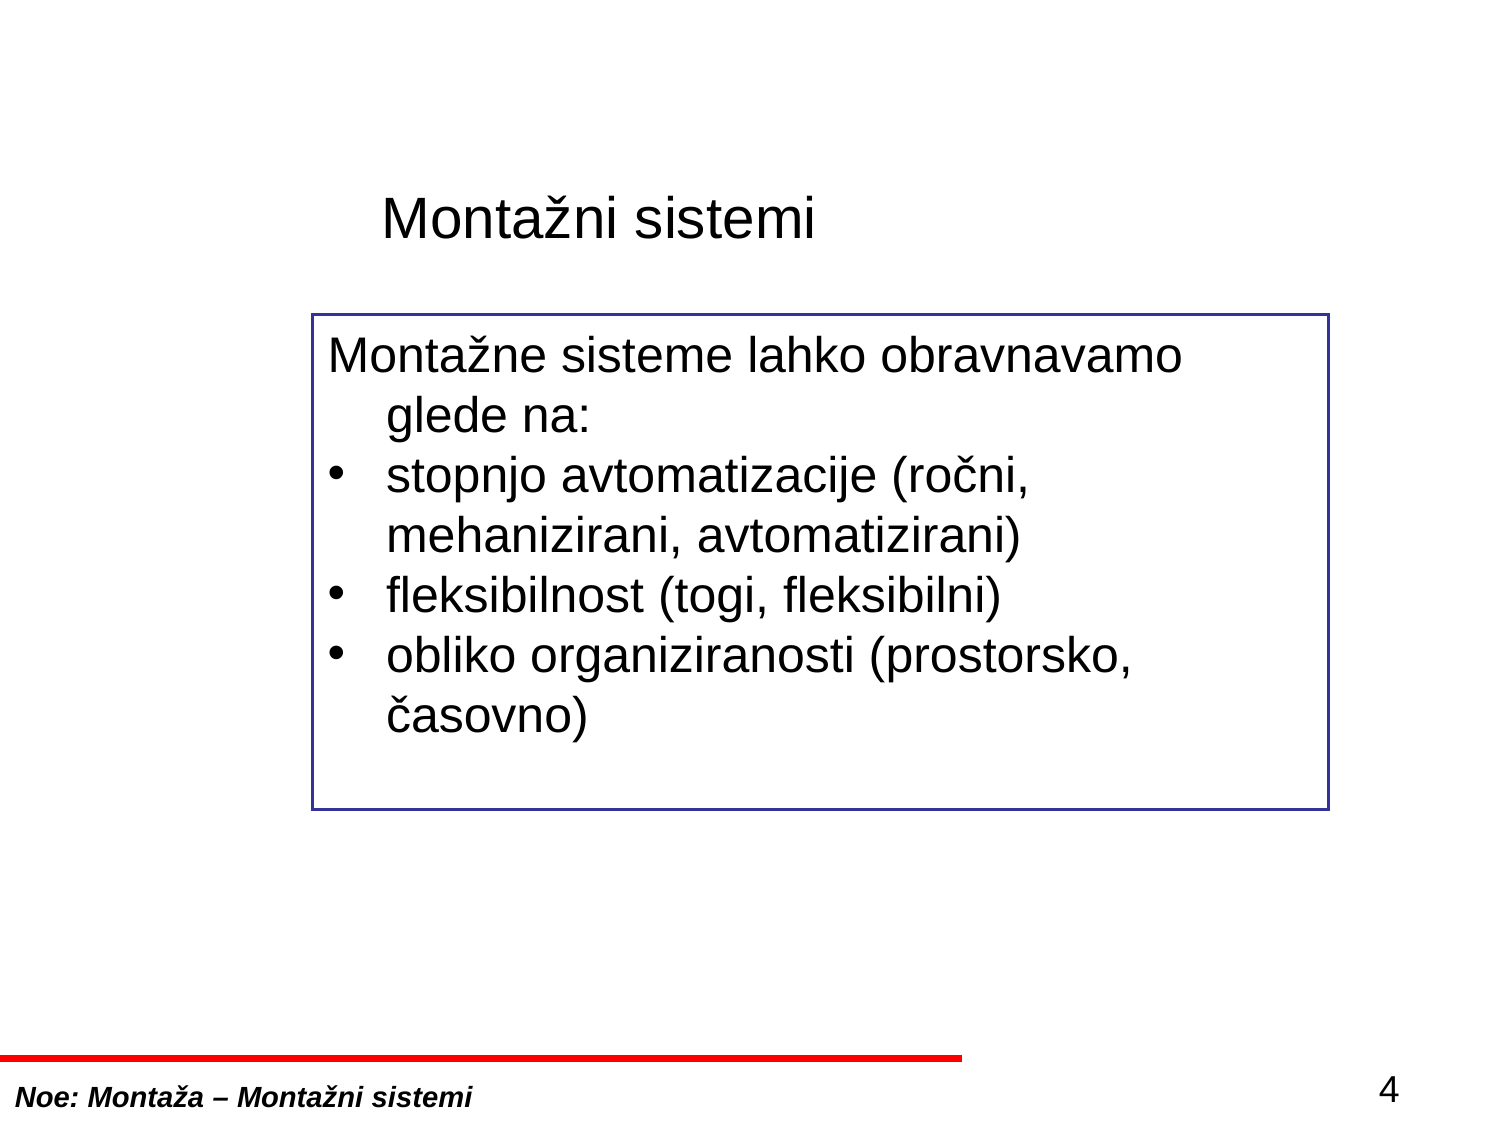

Montažni sistemi
Montažne sisteme lahko obravnavamo glede na:
stopnjo avtomatizacije (ročni, mehanizirani, avtomatizirani)
fleksibilnost (togi, fleksibilni)
obliko organiziranosti (prostorsko, časovno)
4